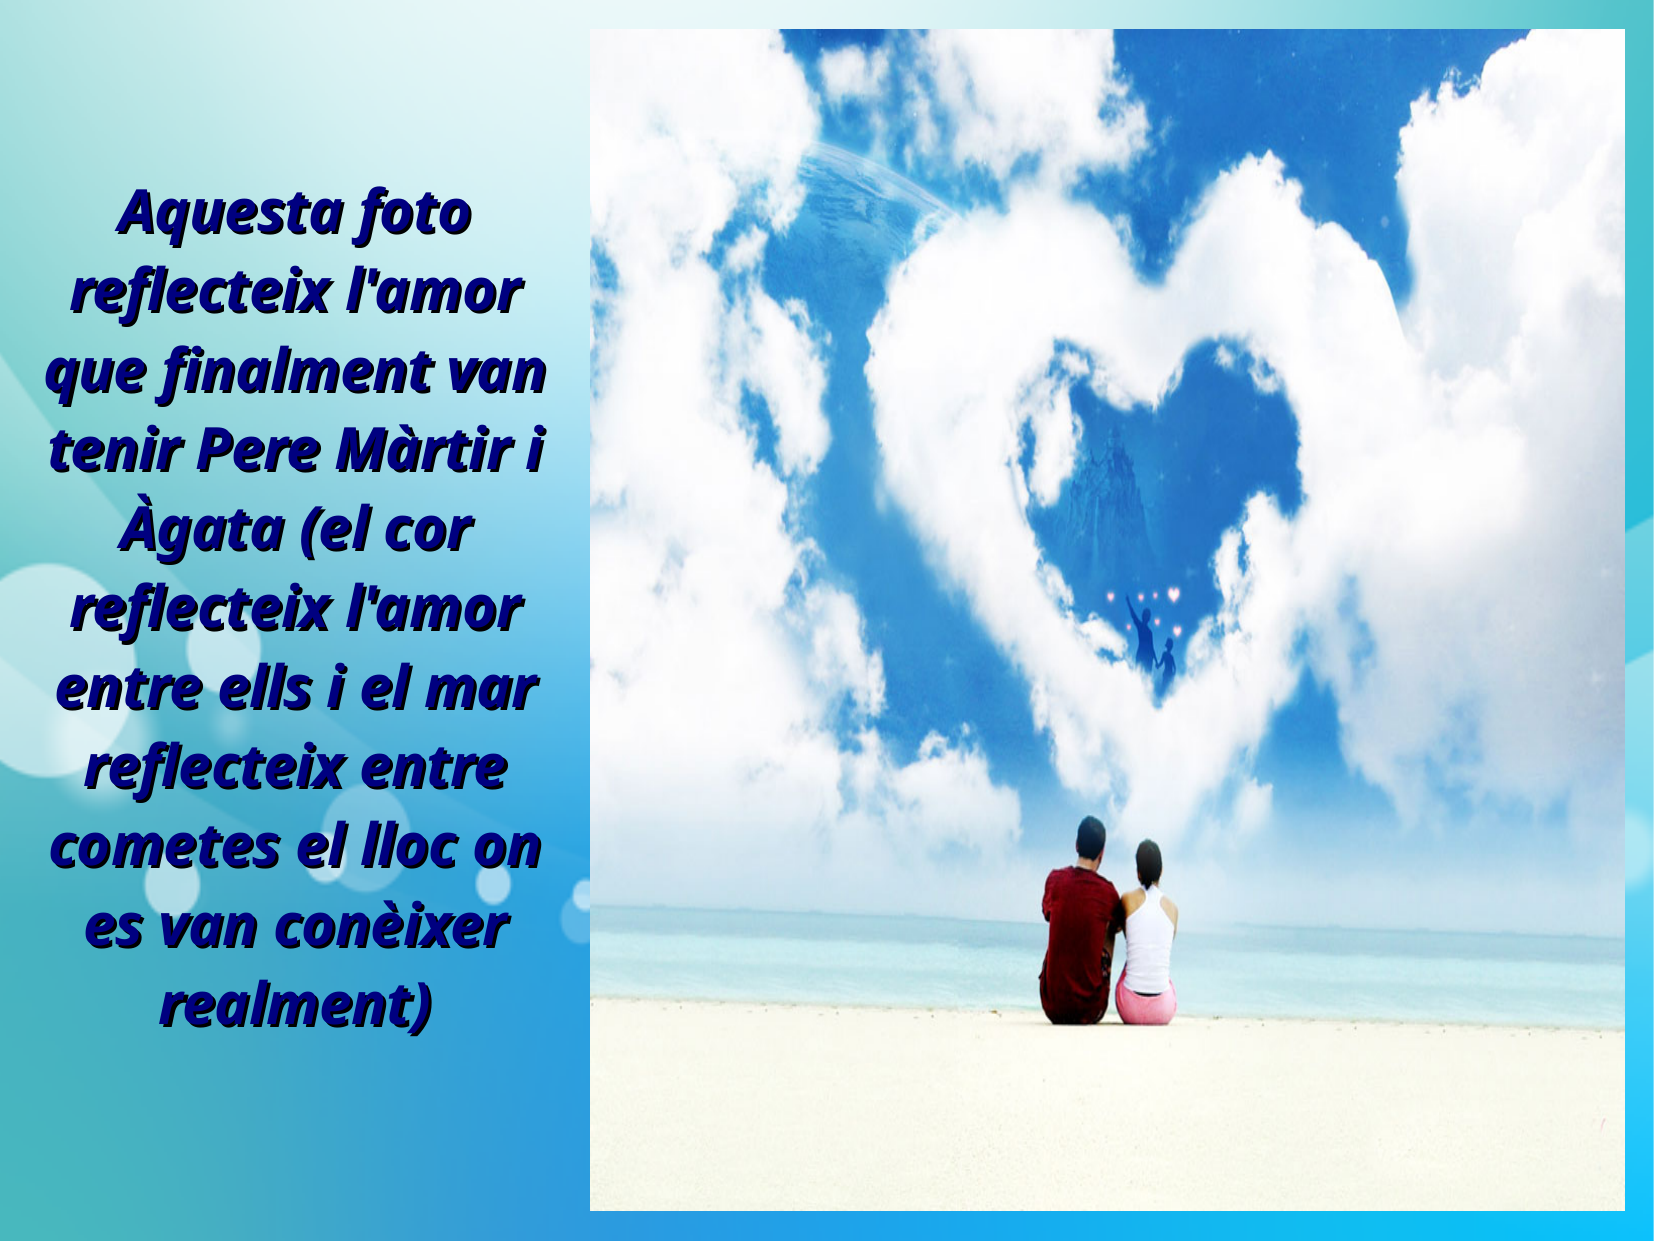

# Aquesta foto reflecteix l'amor que finalment van tenir Pere Màrtir i Àgata (el cor reflecteix l'amor entre ells i el mar reflecteix entre cometes el lloc on es van conèixer realment)